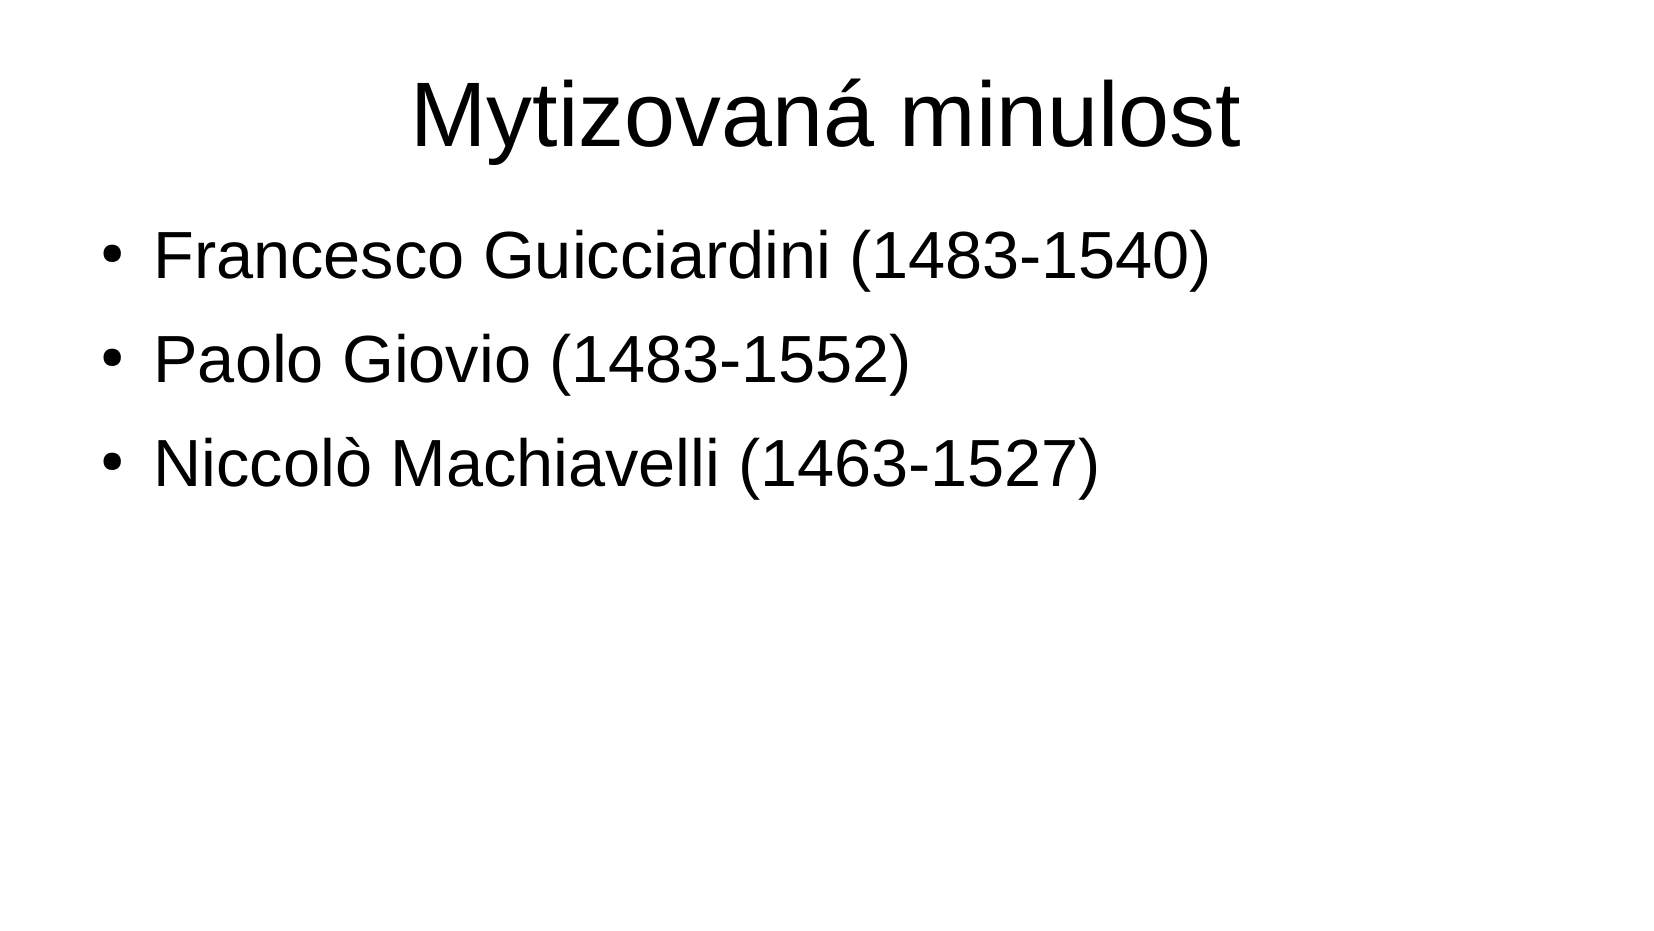

# Mytizovaná minulost
Francesco Guicciardini (1483-1540)
Paolo Giovio (1483-1552)
Niccolò Machiavelli (1463-1527)